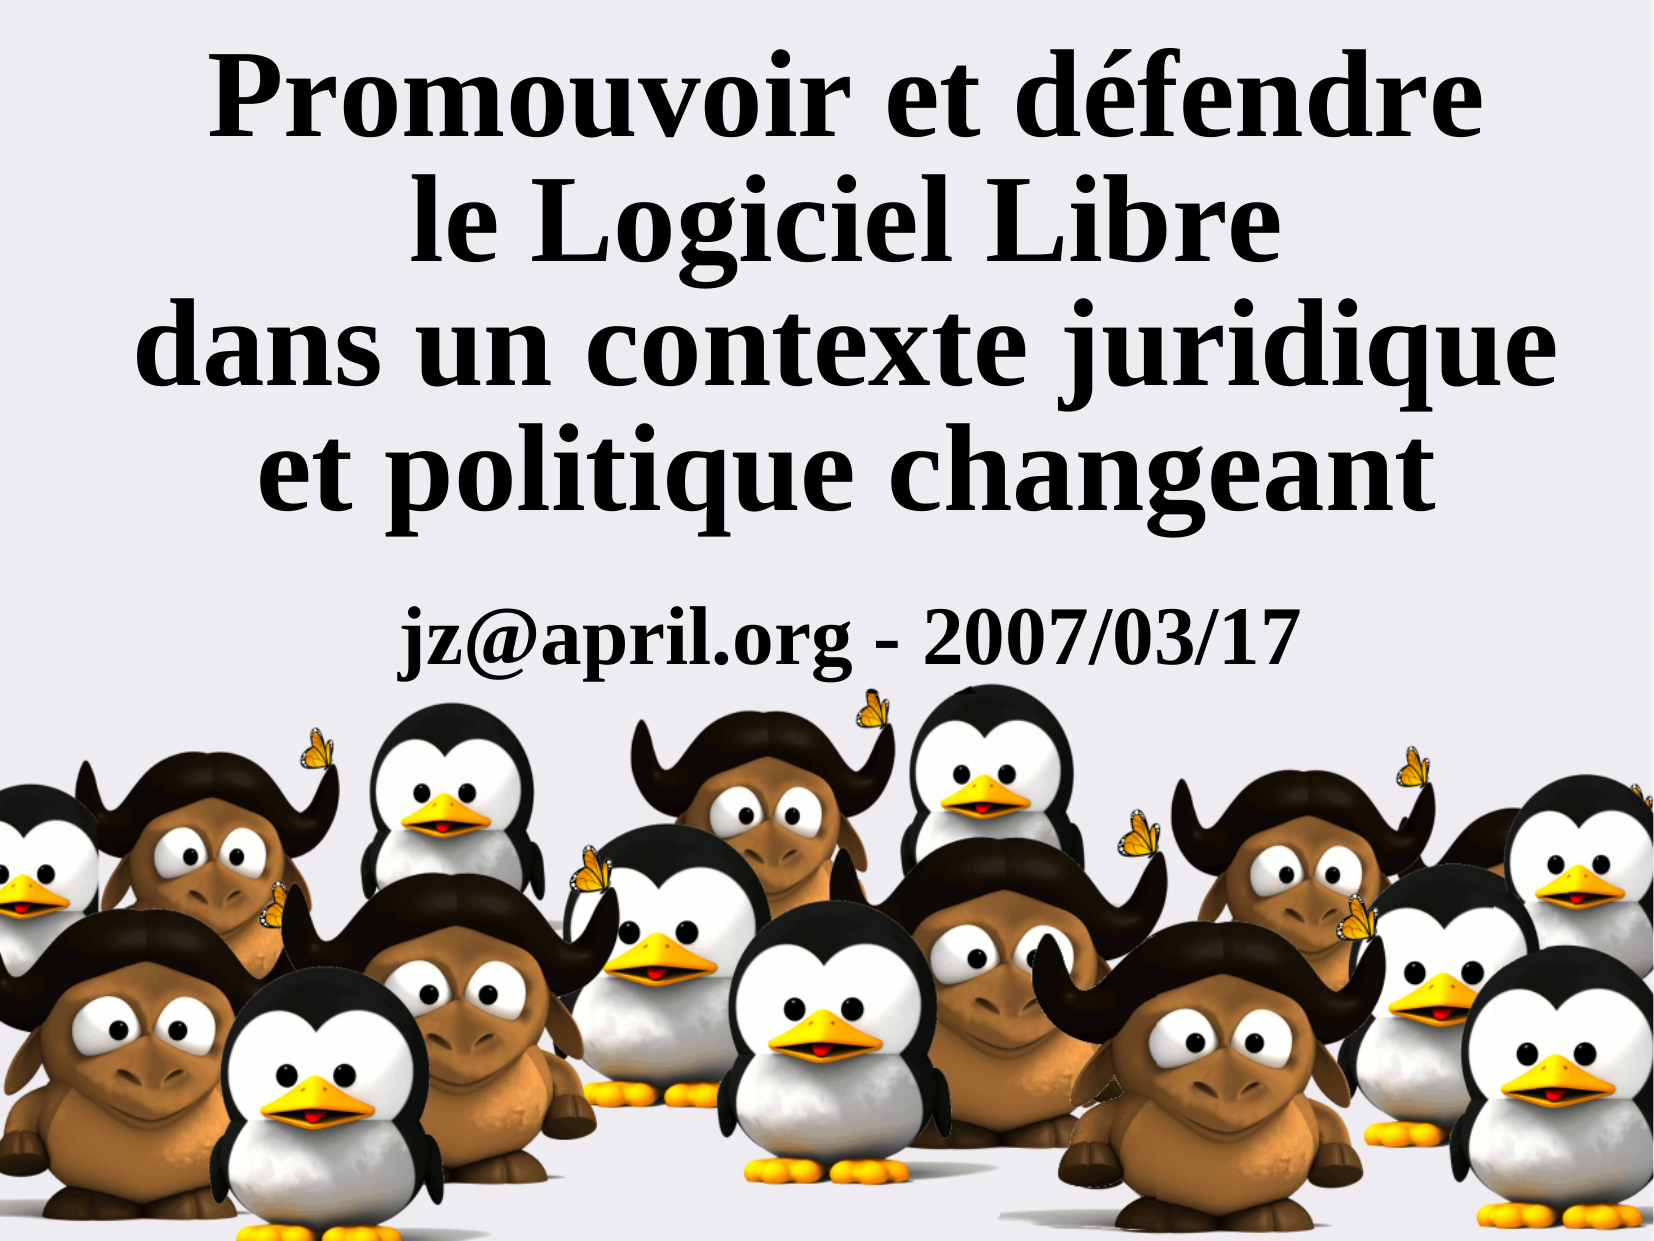

Promouvoir et défendre
le Logiciel Libre
dans un contexte juridique
et politique changeant
jz@april.org - 2007/03/17